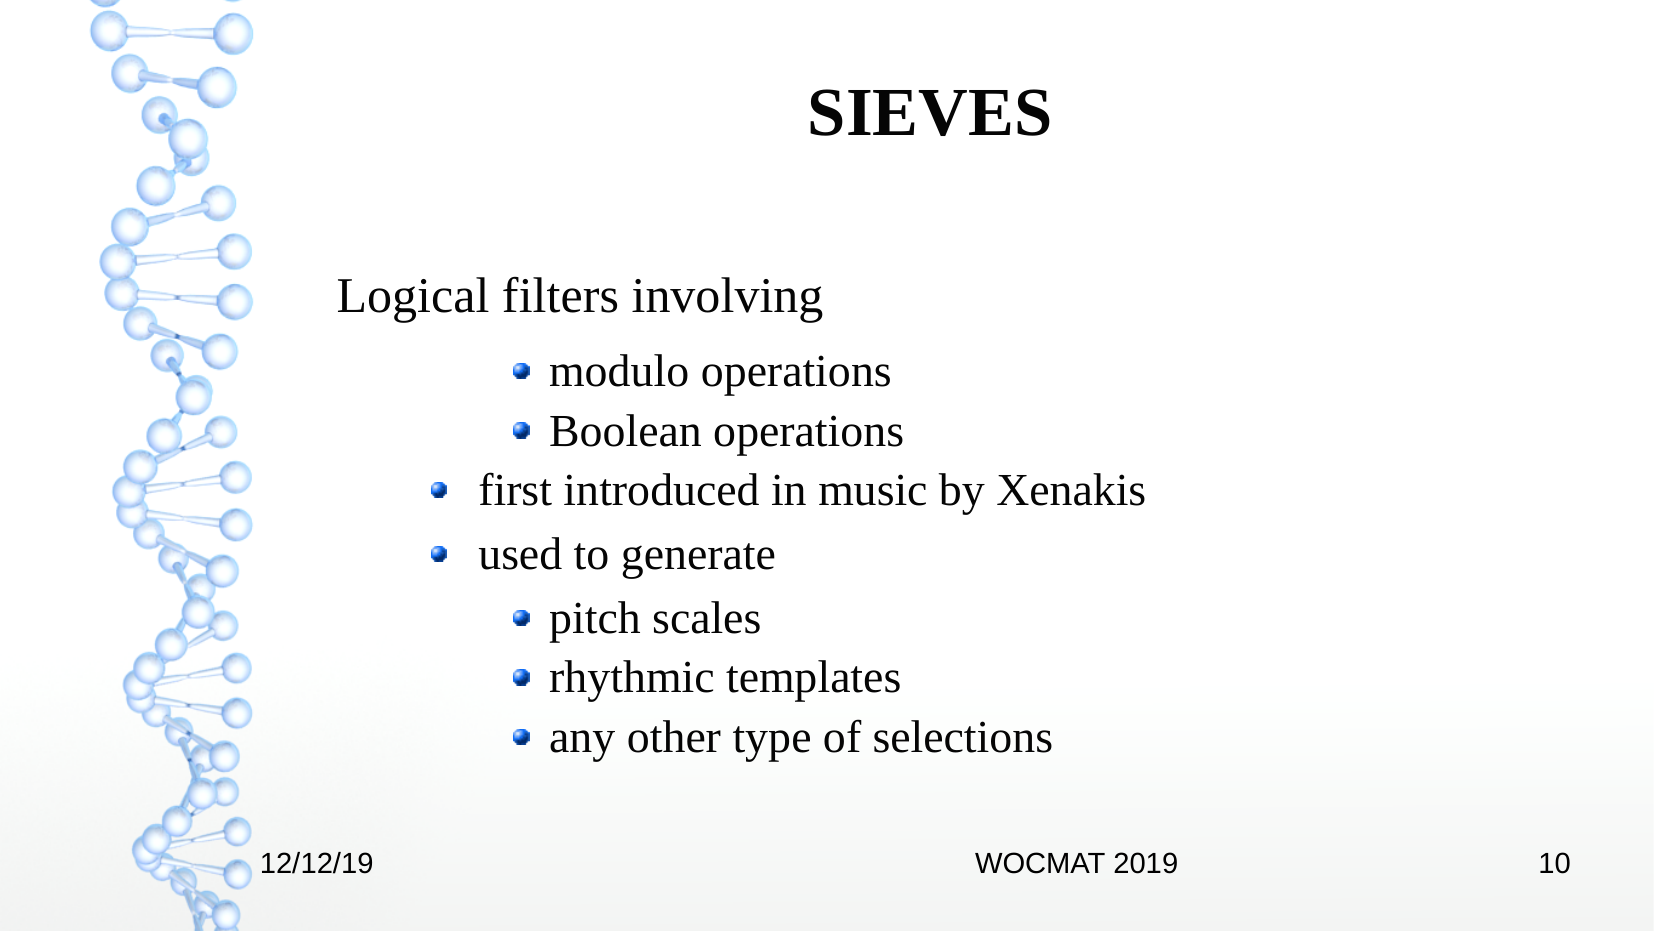

# SIEVES
Logical filters involving
modulo operations
Boolean operations
first introduced in music by Xenakis
used to generate
pitch scales
rhythmic templates
any other type of selections
12/12/19
WOCMAT 2019
10